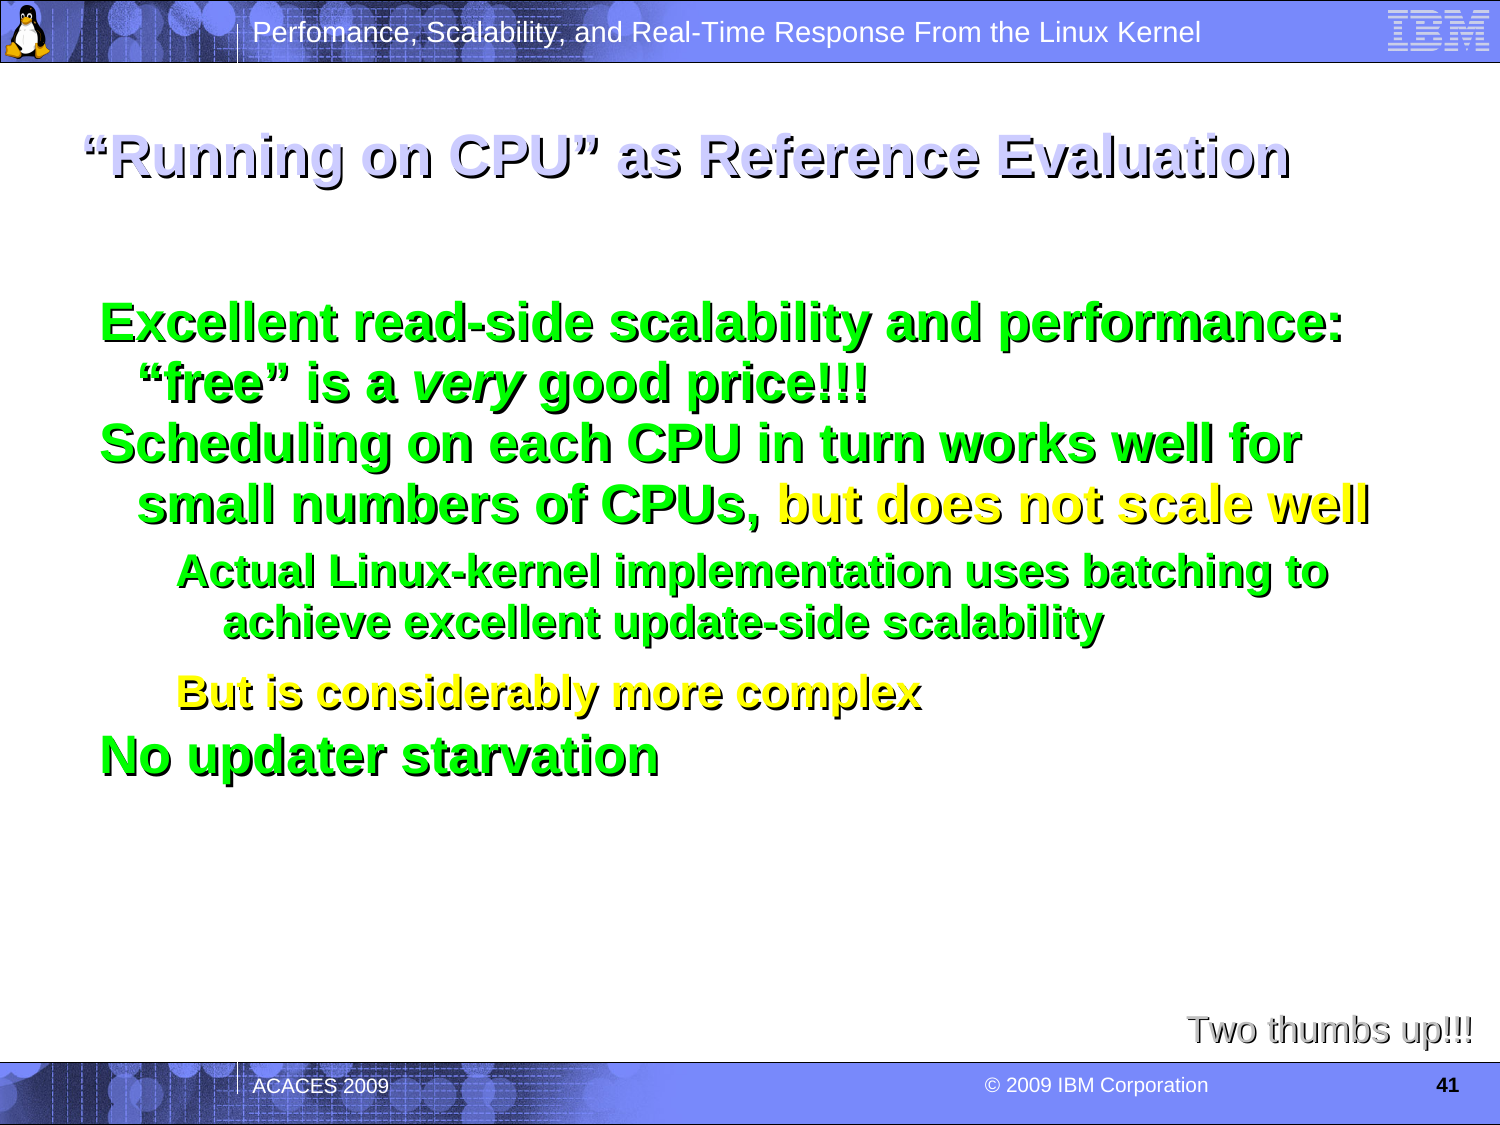

# “Running on CPU” as Reference Evaluation
Excellent read-side scalability and performance: “free” is a very good price!!!
Scheduling on each CPU in turn works well for small numbers of CPUs, but does not scale well
Actual Linux-kernel implementation uses batching to achieve excellent update-side scalability
But is considerably more complex
No updater starvation
Two thumbs up!!!
41